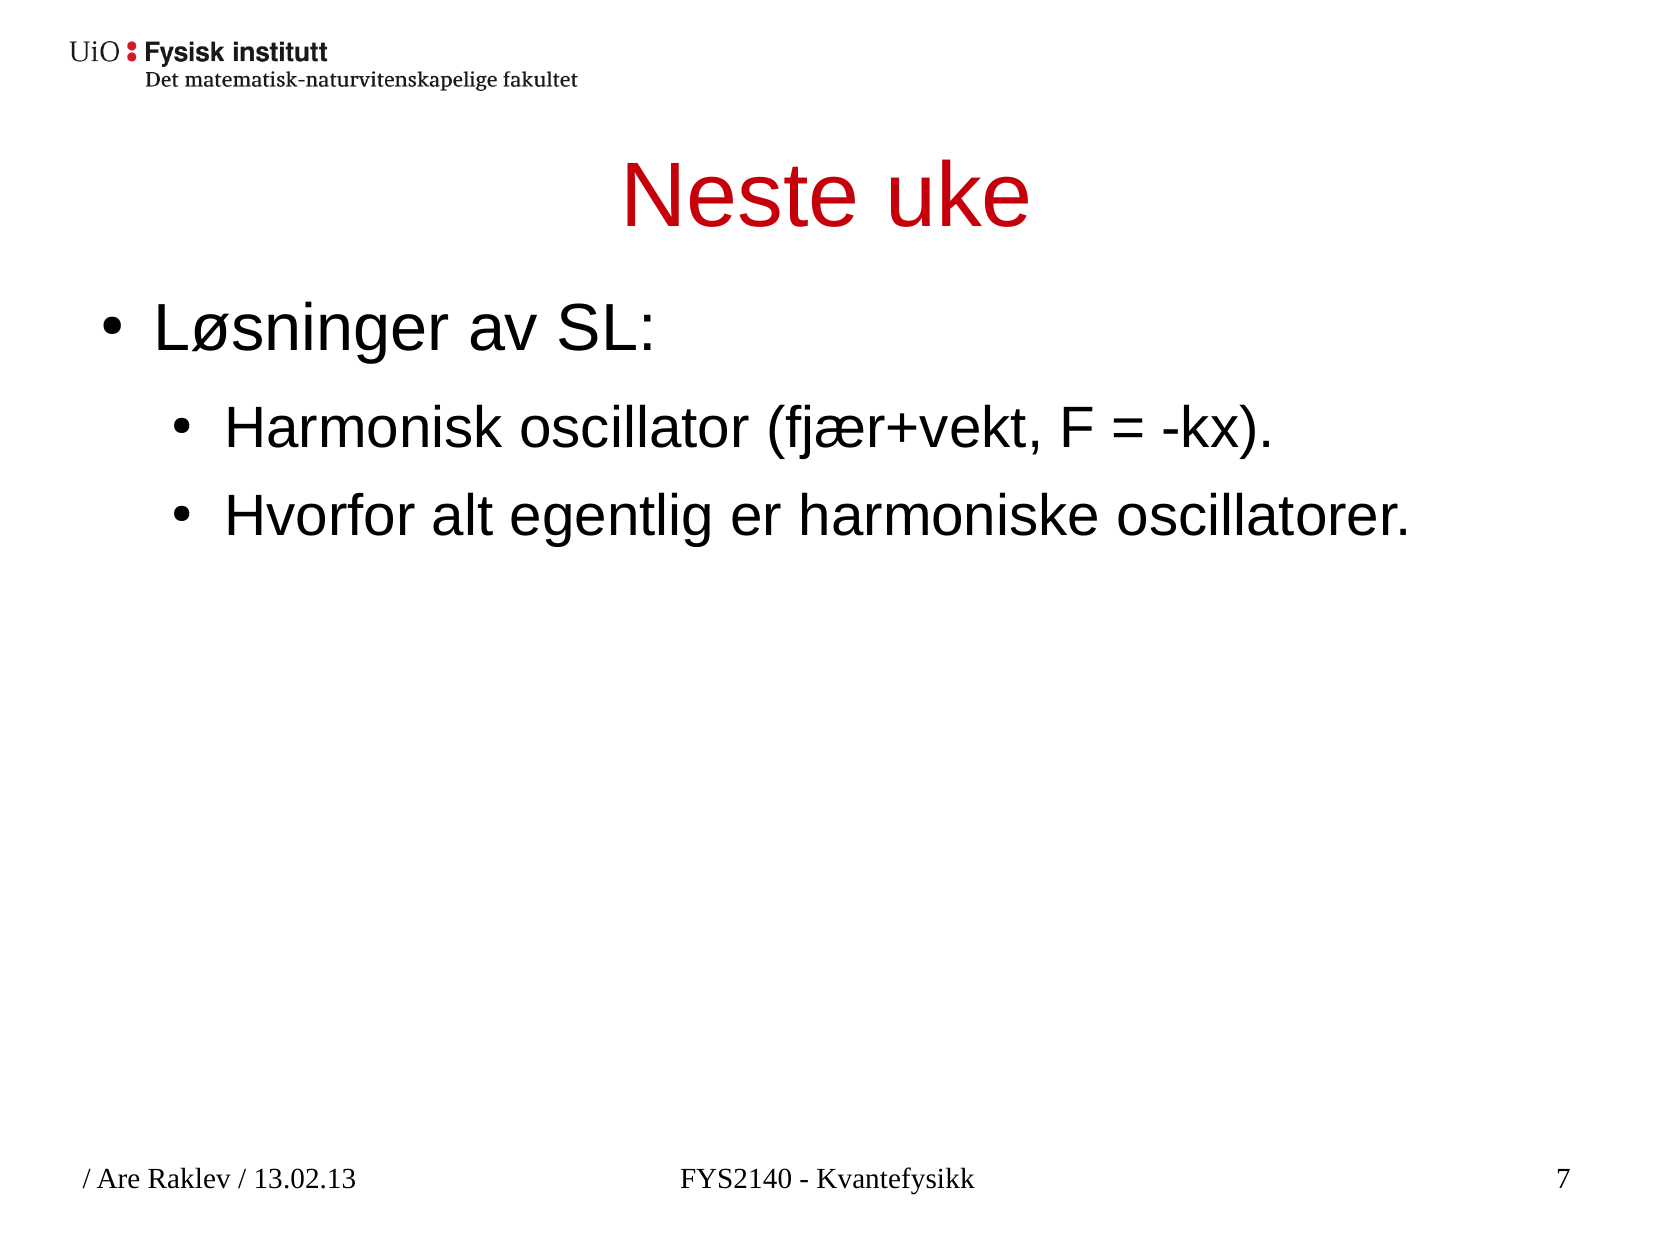

# Neste uke
Løsninger av SL:
Harmonisk oscillator (fjær+vekt, F = -kx).
Hvorfor alt egentlig er harmoniske oscillatorer.
/ Are Raklev / 13.02.13
FYS2140 - Kvantefysikk
7